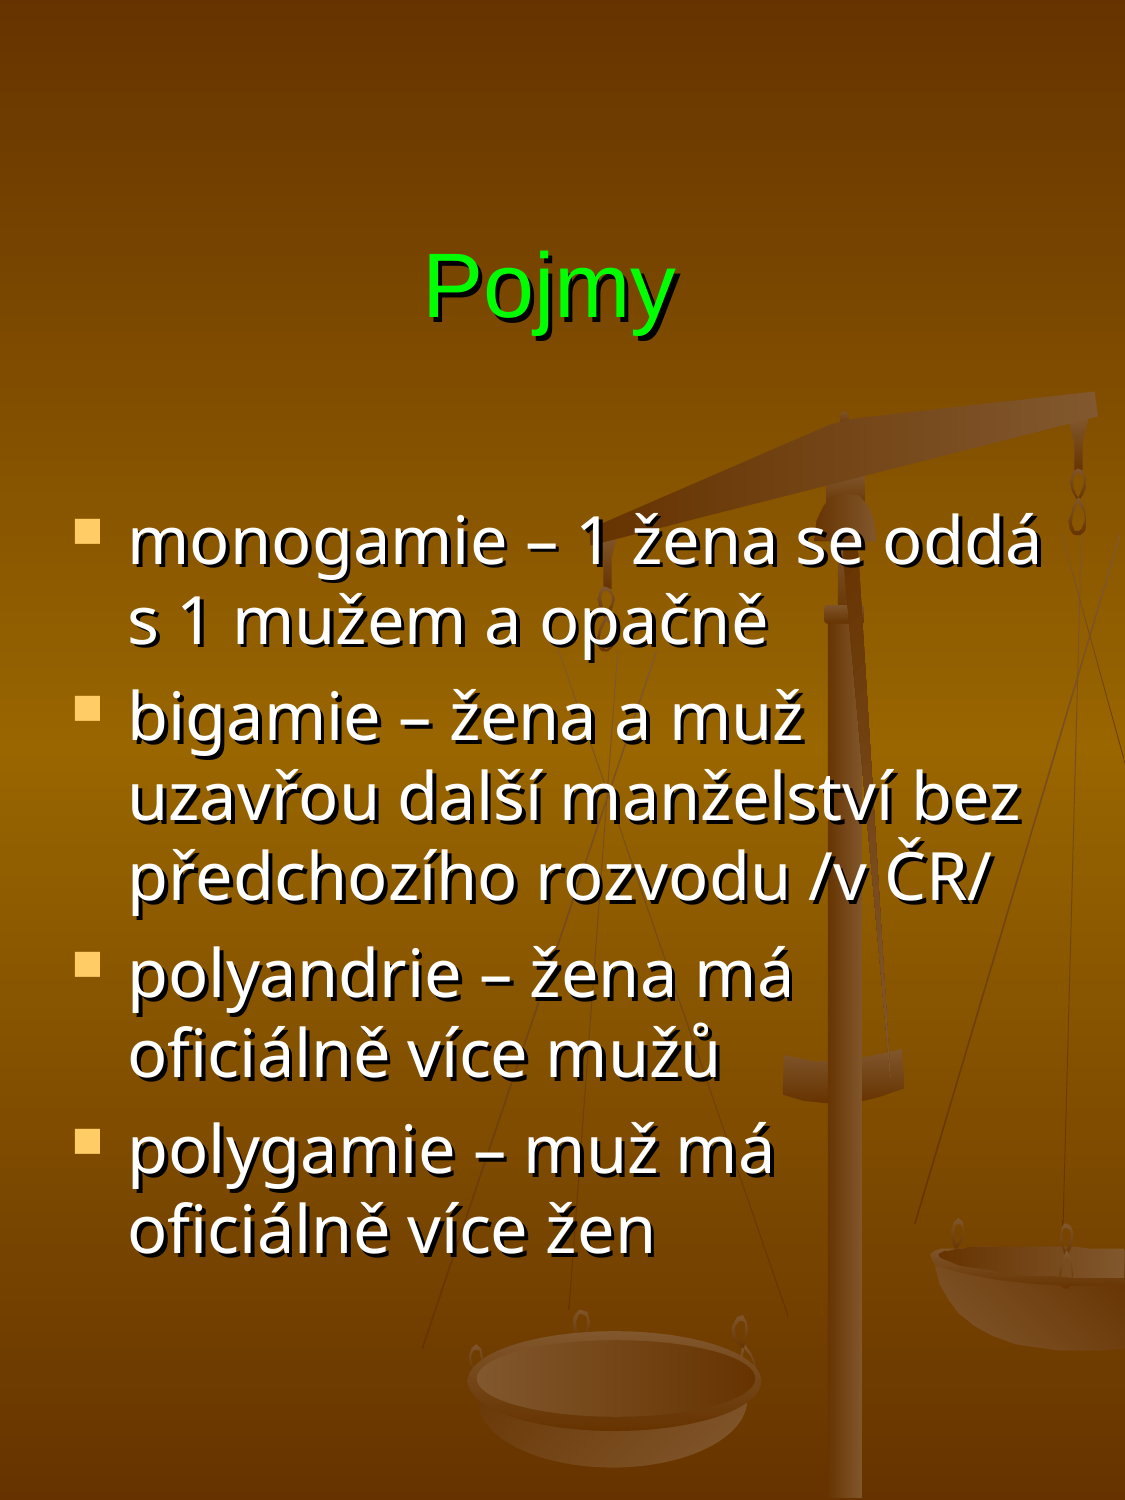

# Pojmy
monogamie – 1 žena se oddá s 1 mužem a opačně
bigamie – žena a muž uzavřou další manželství bez předchozího rozvodu /v ČR/
polyandrie – žena má oficiálně více mužů
polygamie – muž má oficiálně více žen